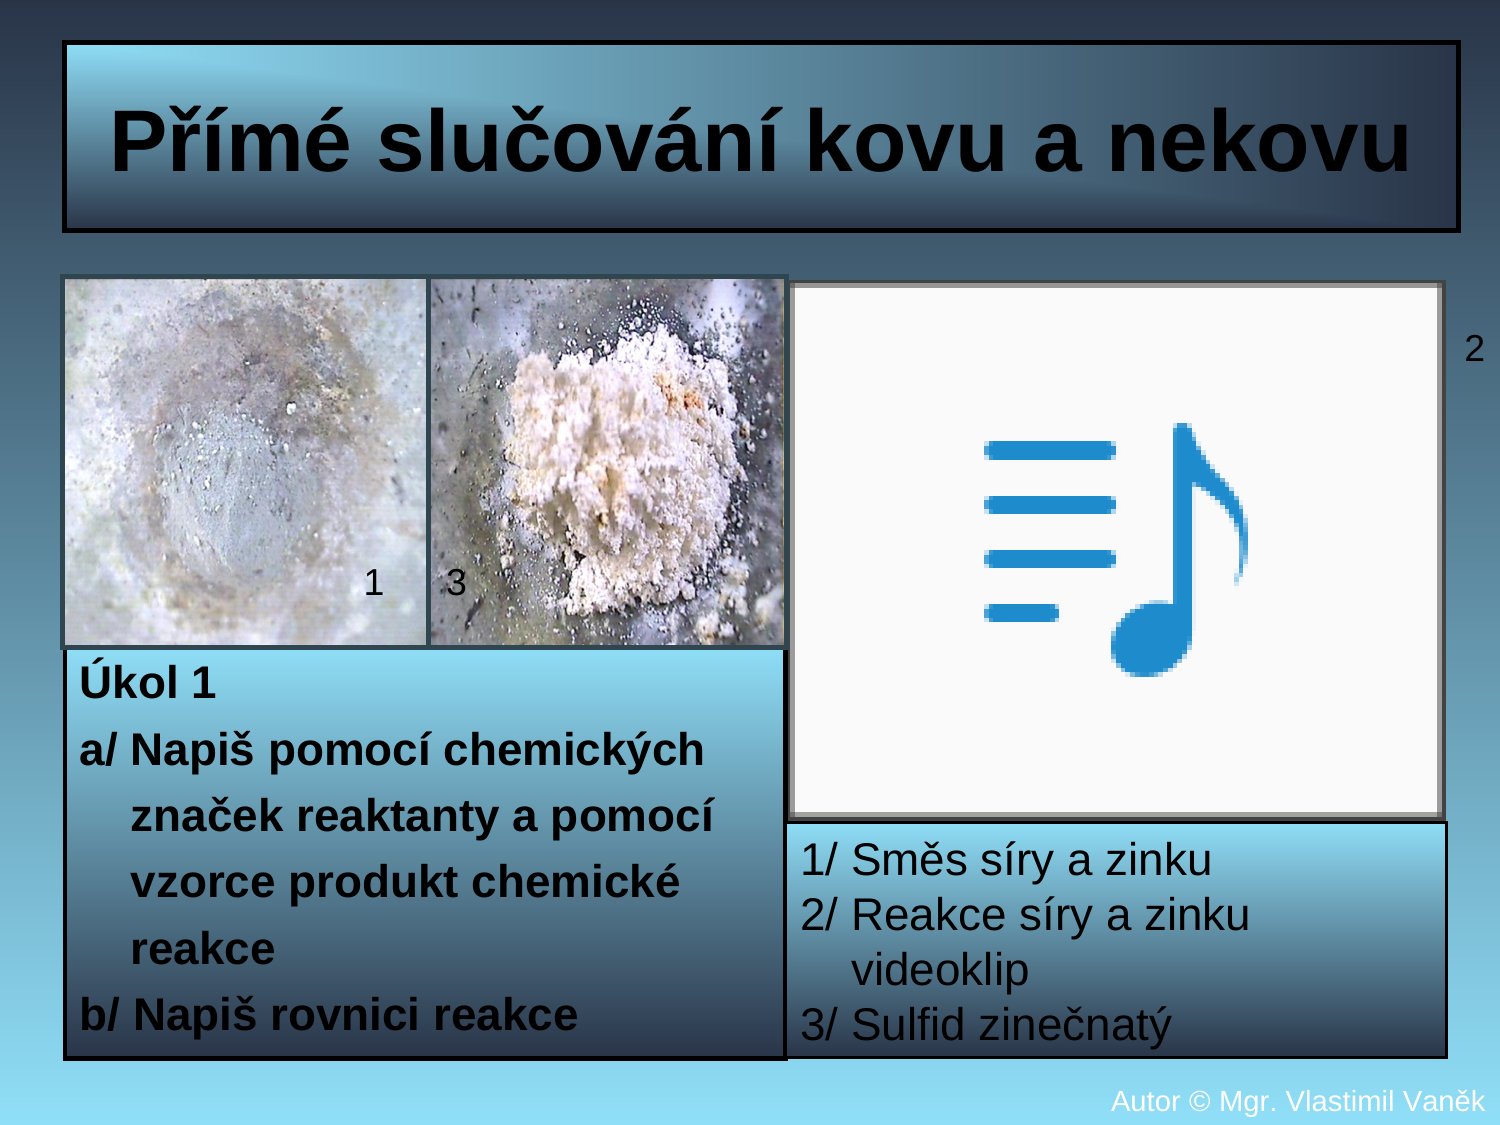

# Přímé slučování kovu a nekovu
2
1
3
Úkol 1
a/ Napiš pomocí chemických
 značek reaktanty a pomocí
 vzorce produkt chemické
 reakce
b/ Napiš rovnici reakce
1/ Směs síry a zinku
2/ Reakce síry a zinku
 videoklip
3/ Sulfid zinečnatý
Autor © Mgr. Vlastimil Vaněk